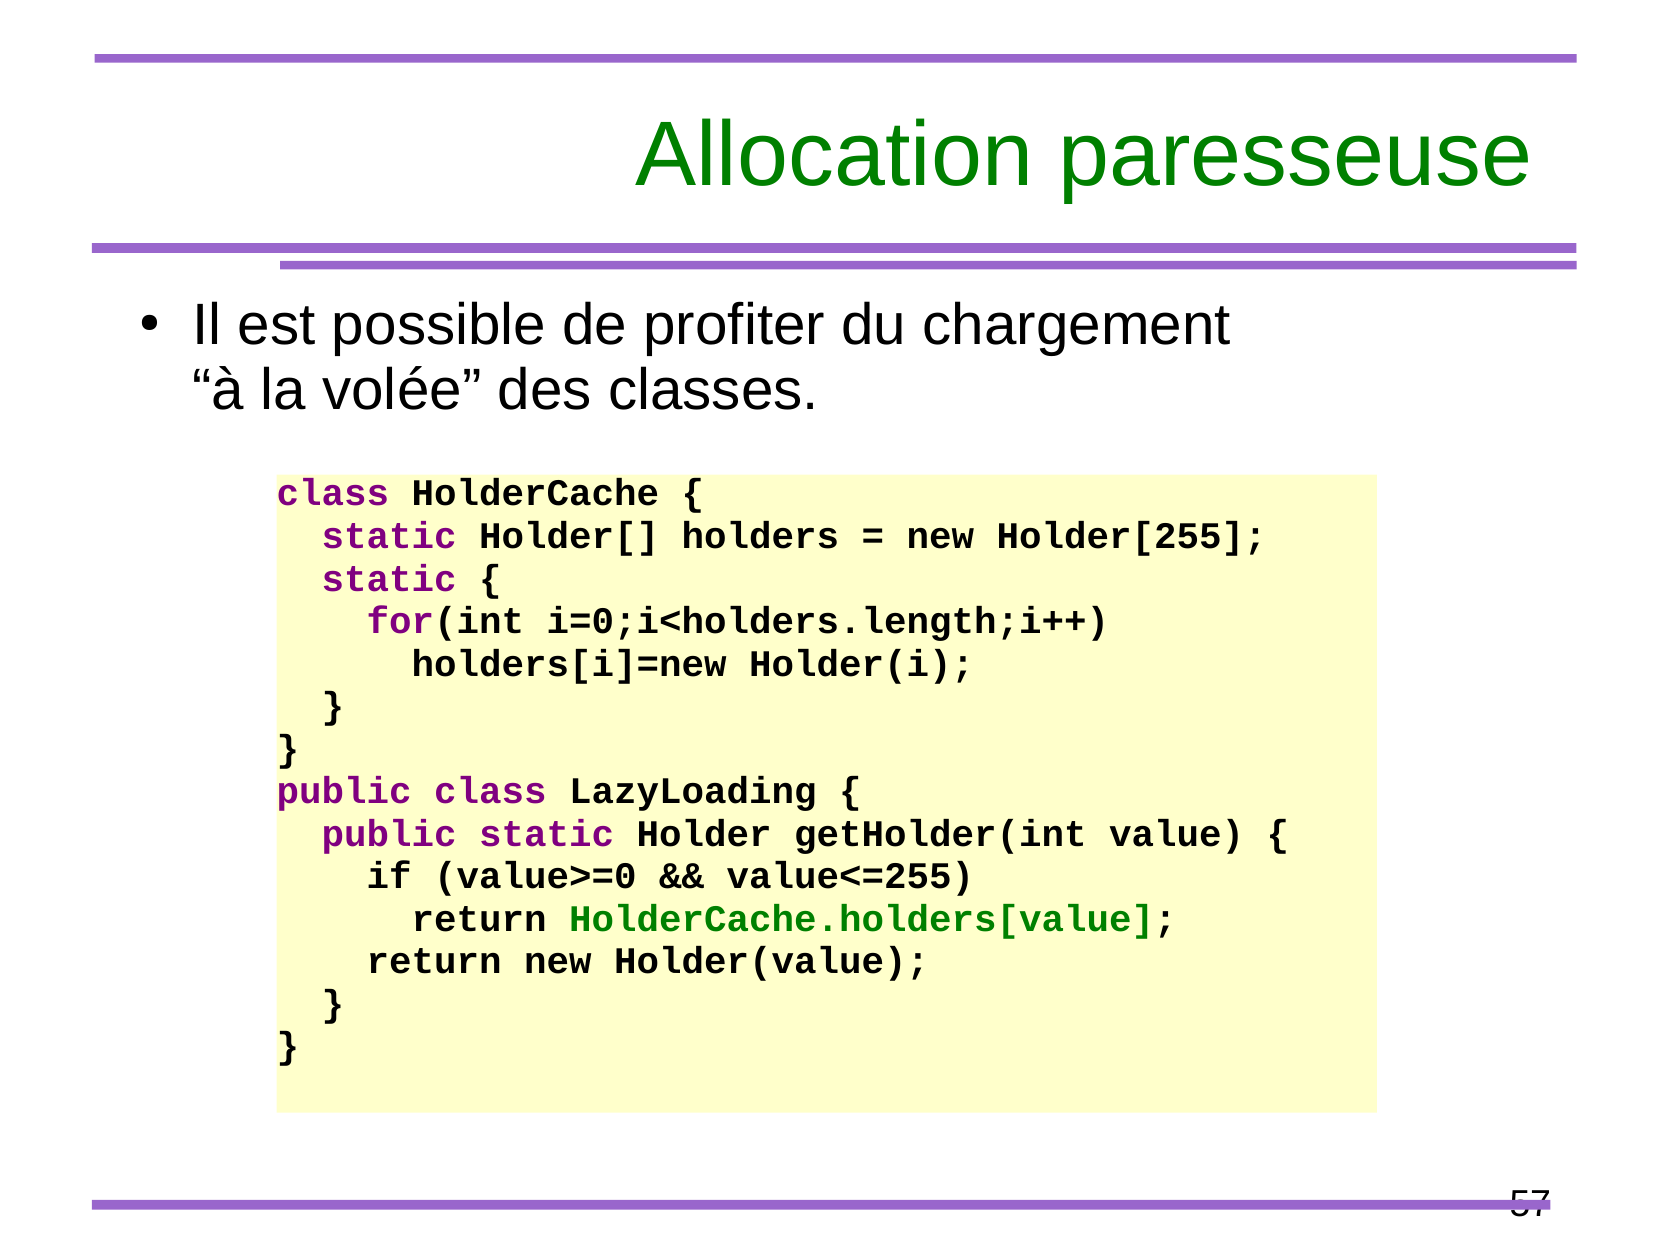

# Allocation paresseuse
Il est possible de profiter du chargement
“à la volée” des classes.
class HolderCache {
 static Holder[] holders = new Holder[255];
 static {
 for(int i=0;i<holders.length;i++)
 holders[i]=new Holder(i);
 }
}
public class LazyLoading {
 public static Holder getHolder(int value) {
 if (value>=0 && value<=255)
 return HolderCache.holders[value];
 return new Holder(value);
 }
}